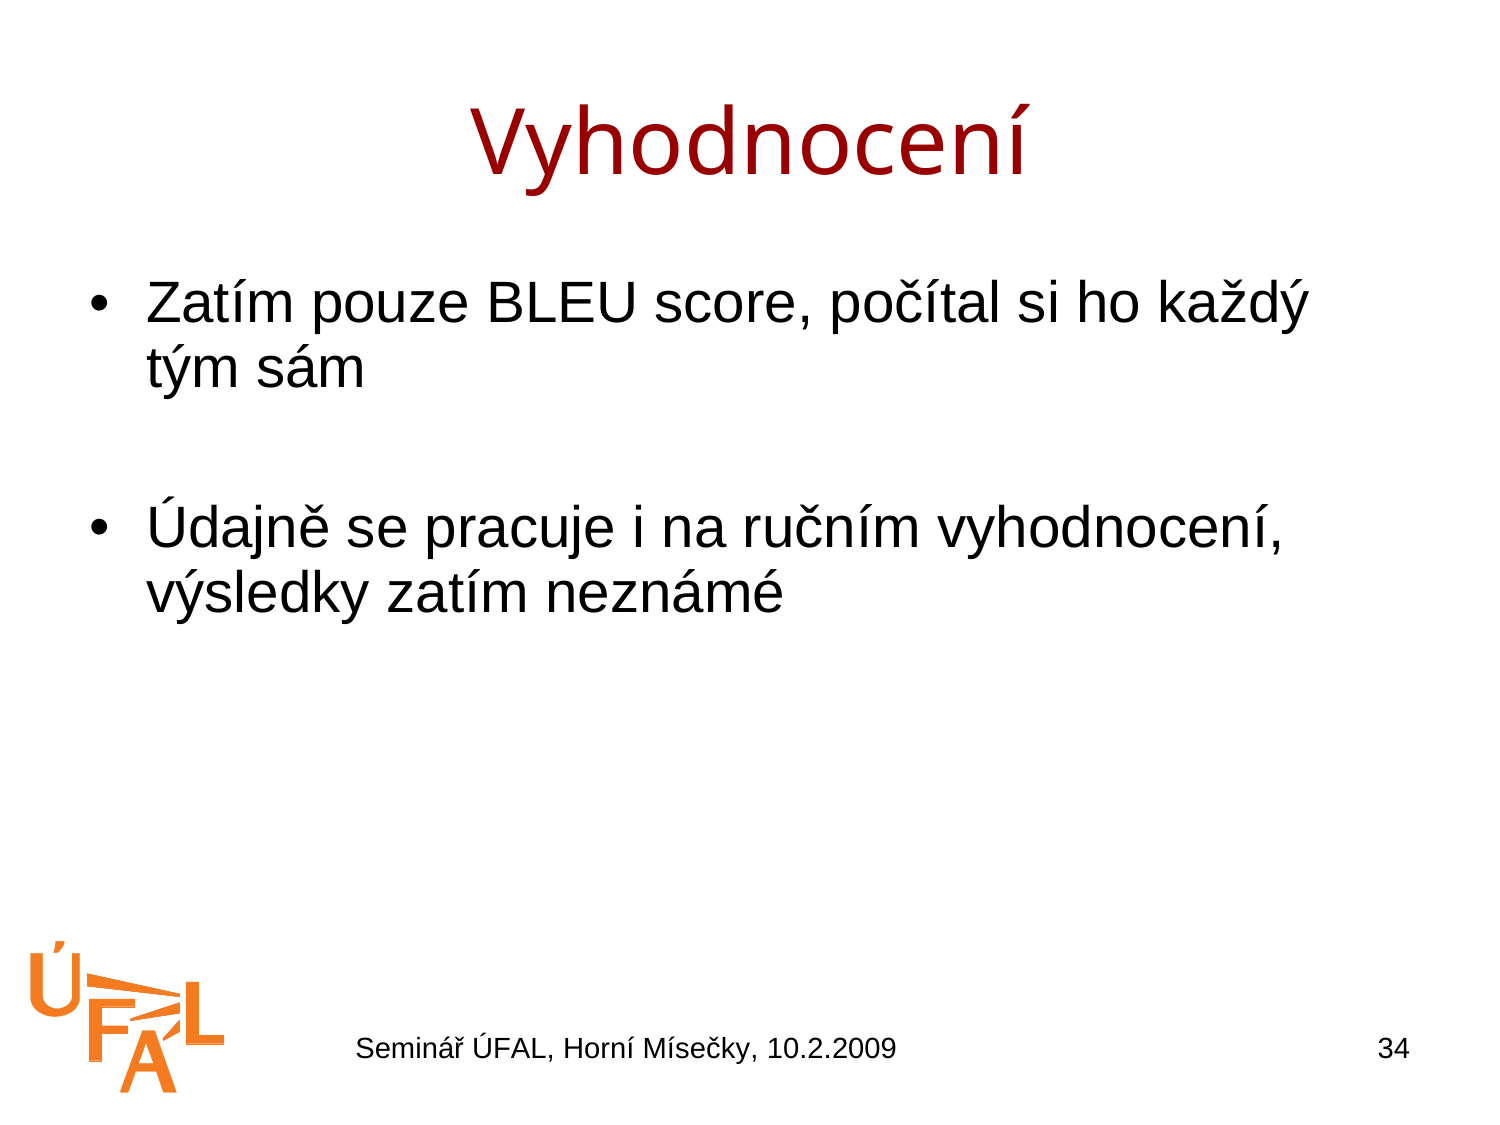

# Vyhodnocení
Zatím pouze BLEU score, počítal si ho každý tým sám
Údajně se pracuje i na ručním vyhodnocení, výsledky zatím neznámé
Seminář ÚFAL, Horní Mísečky, 10.2.2009
34